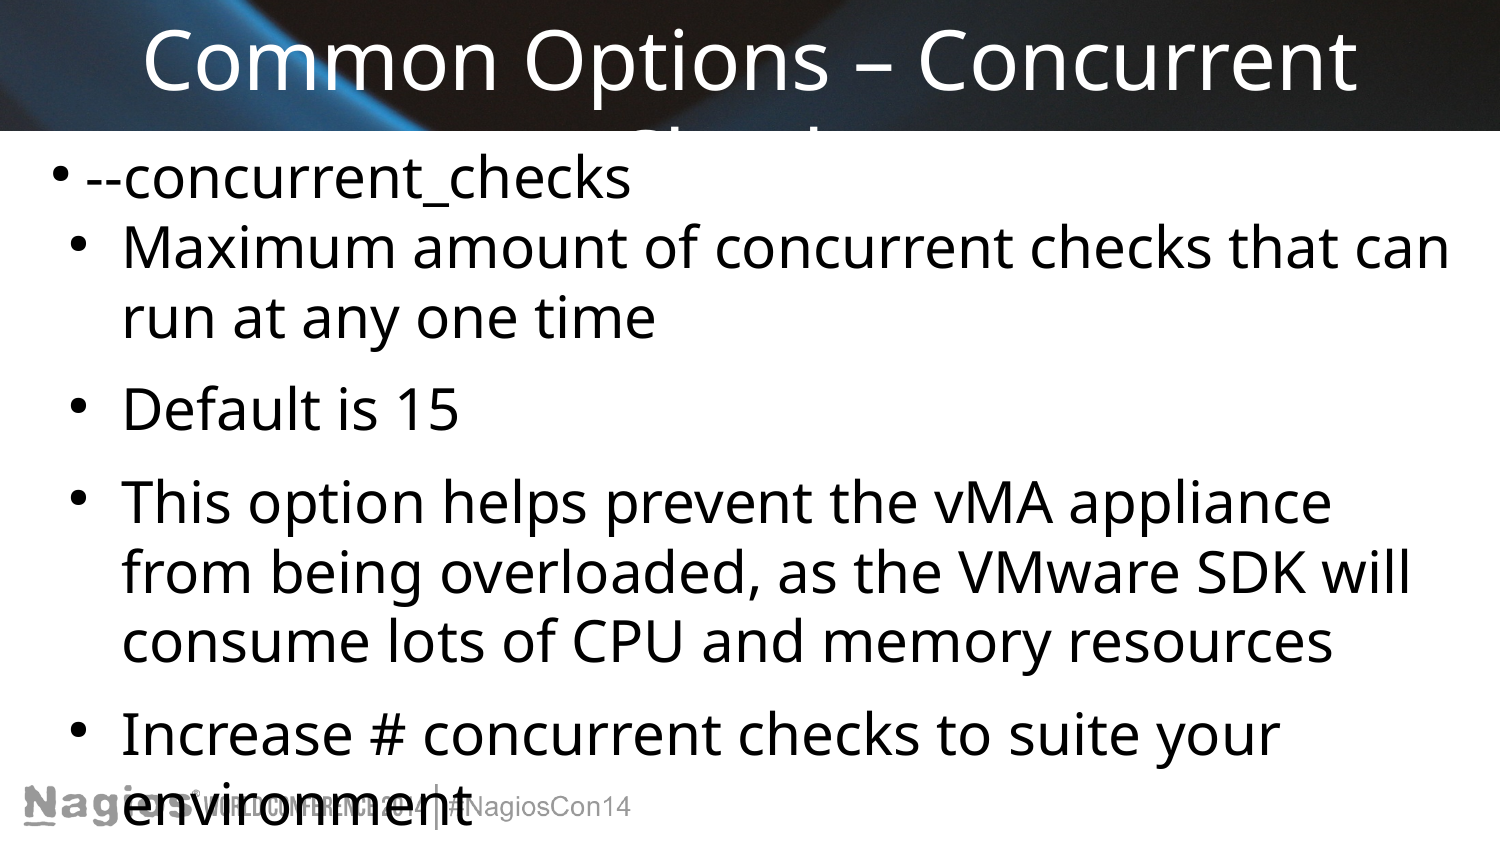

# Common Options – Concurrent Checks
--concurrent_checks
Maximum amount of concurrent checks that can run at any one time
Default is 15
This option helps prevent the vMA appliance from being overloaded, as the VMware SDK will consume lots of CPU and memory resources
Increase # concurrent checks to suite your environment